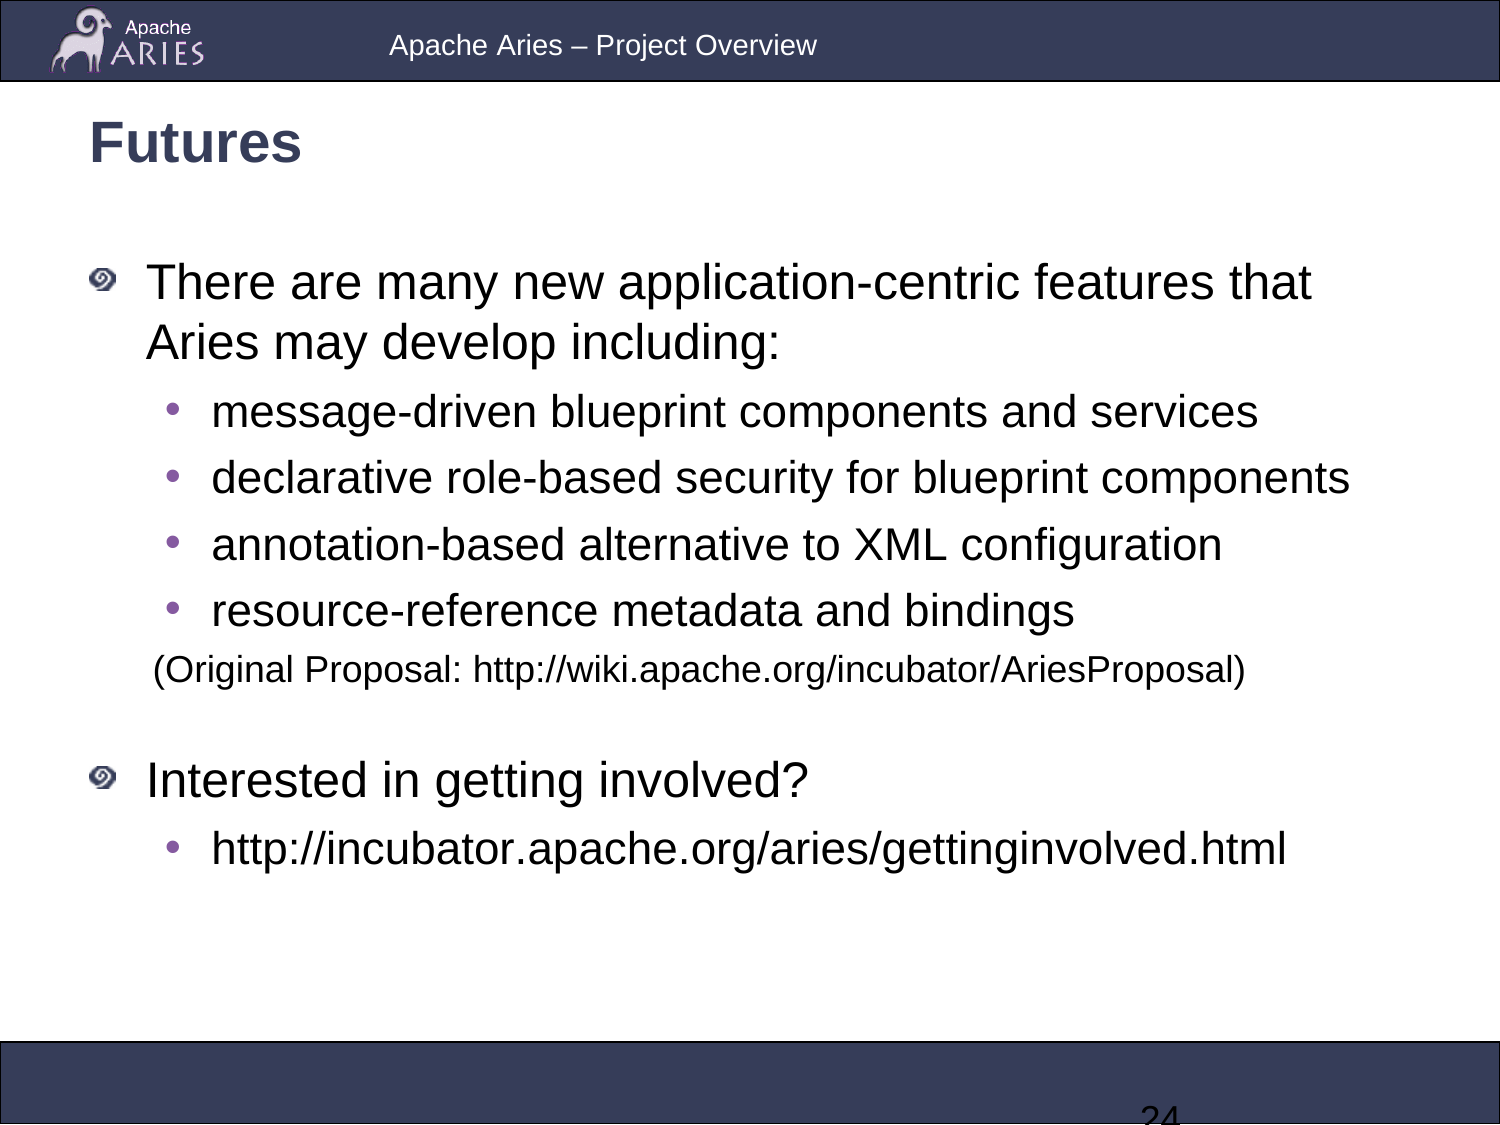

# Futures
There are many new application-centric features that Aries may develop including:
message-driven blueprint components and services
declarative role-based security for blueprint components
annotation-based alternative to XML configuration
resource-reference metadata and bindings
 (Original Proposal: http://wiki.apache.org/incubator/AriesProposal)
Interested in getting involved?
http://incubator.apache.org/aries/gettinginvolved.html
24